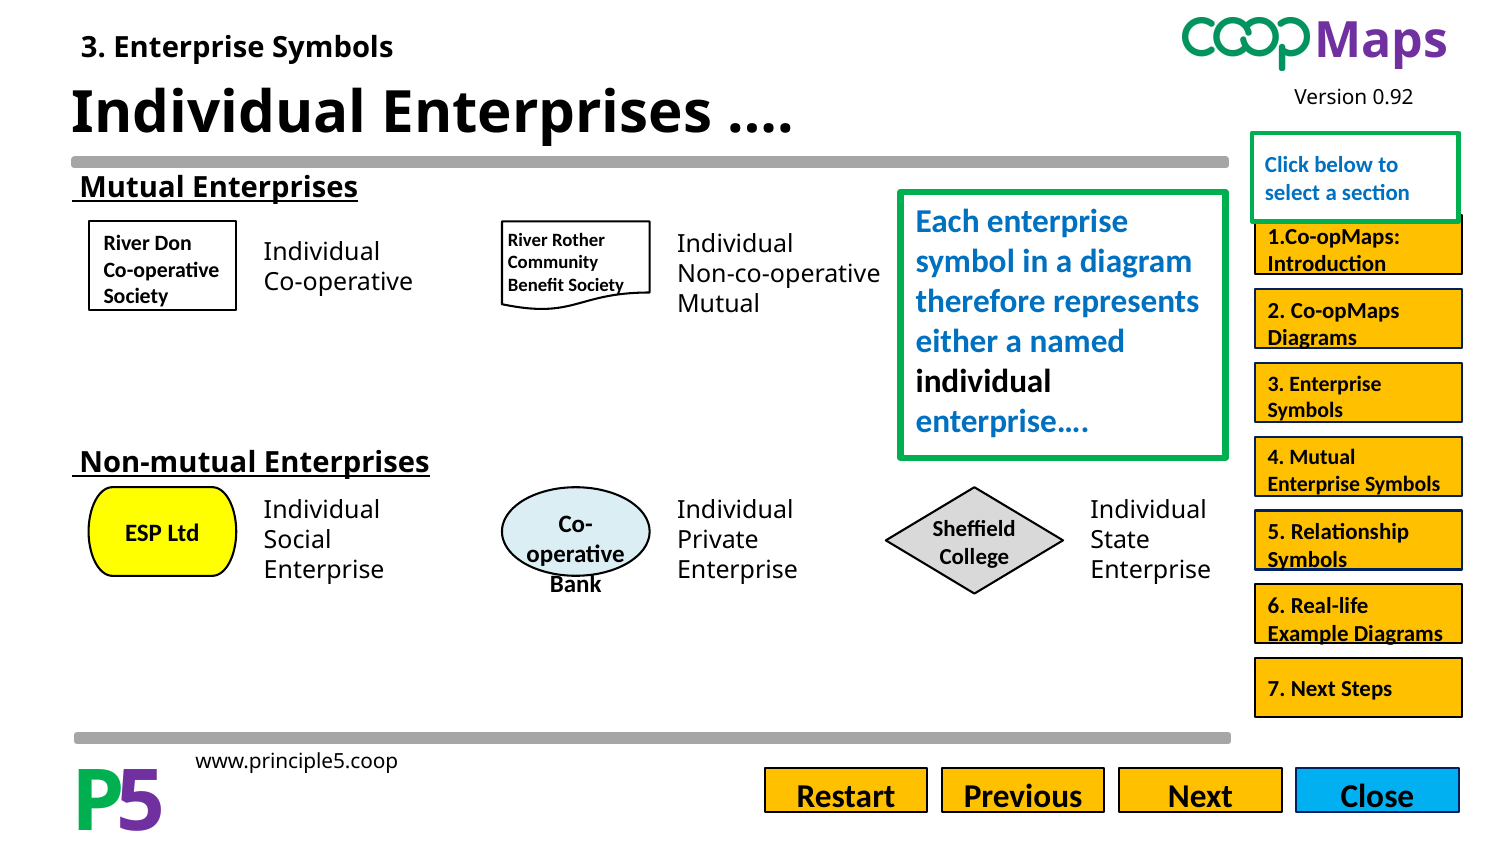

Maps
3. Enterprise Symbols
Individual Enterprises ….
Version 0.92
Click below to select a section
 Mutual Enterprises
Each enterprise symbol in a diagram therefore represents either a named individual enterprise….
1.Co-opMaps: Introduction
River Don Co-operative Society
Individual
Co-operative
River Rother Community Benefit Society
Individual
Non-co-operative Mutual
2. Co-opMaps Diagrams
3. Enterprise Symbols
 Non-mutual Enterprises
4. Mutual Enterprise Symbols
ESP Ltd
Individual
Social Enterprise
Co-operative Bank
Individual
Private Enterprise
Sheffield College
Individual
State Enterprise
5. Relationship Symbols
6. Real-life Example Diagrams
7. Next Steps
P
5
 www.principle5.coop
Restart
Previous
Next
Close